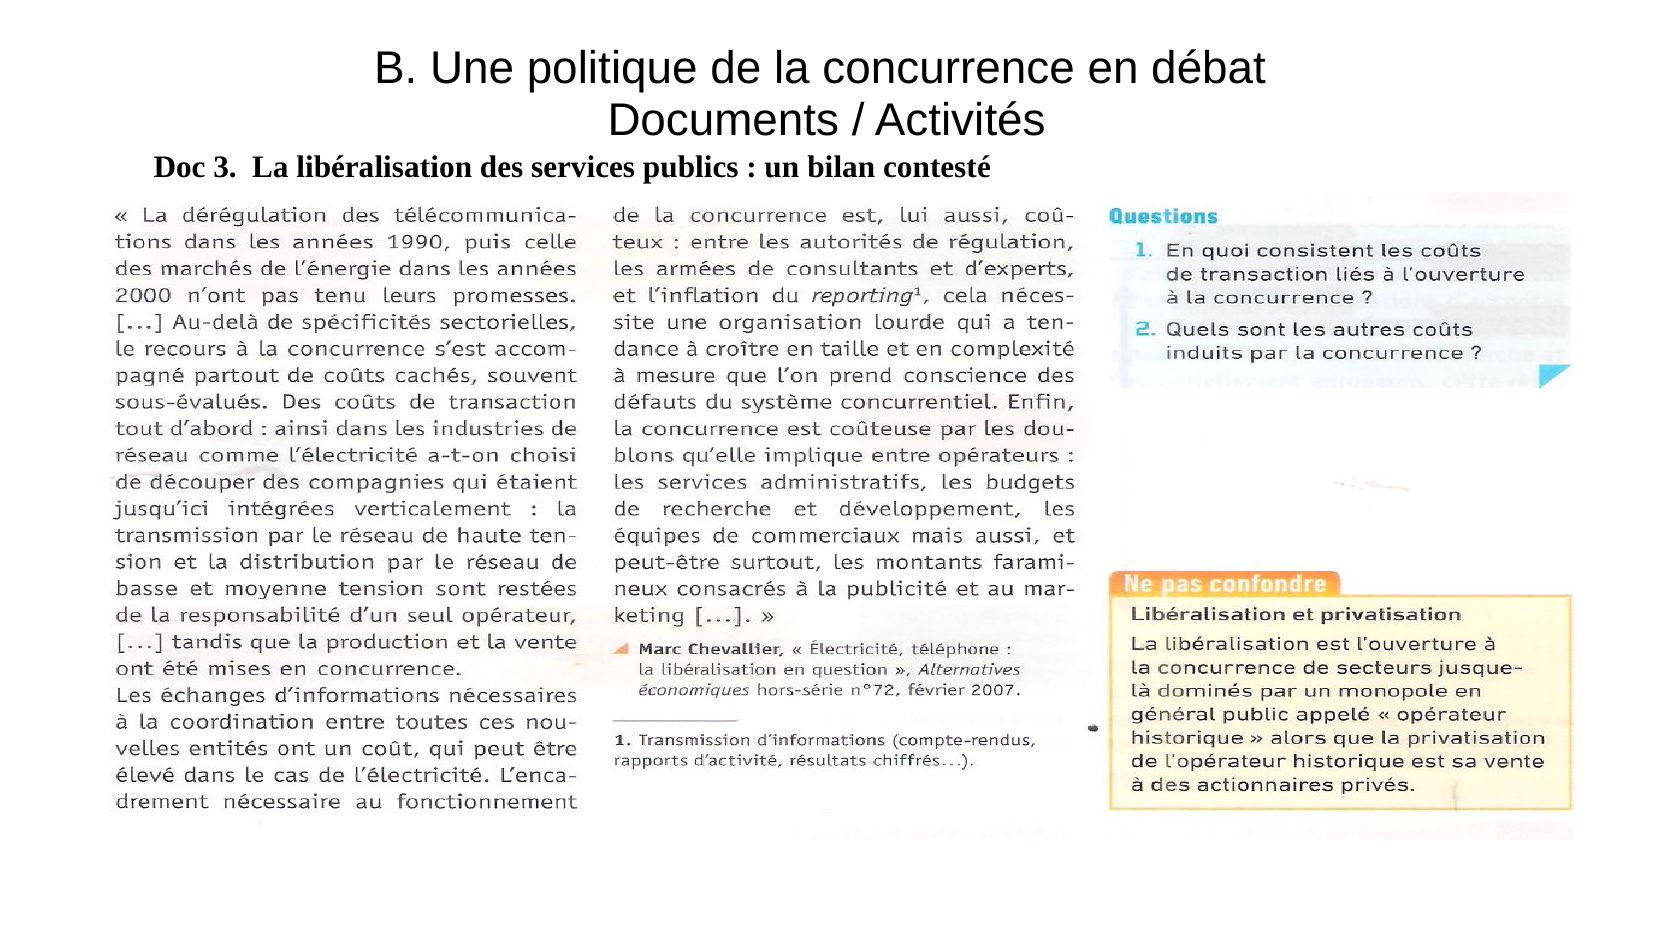

# B. Une politique de la concurrence en débat Documents / Activités
Doc 3. La libéralisation des services publics : un bilan contesté